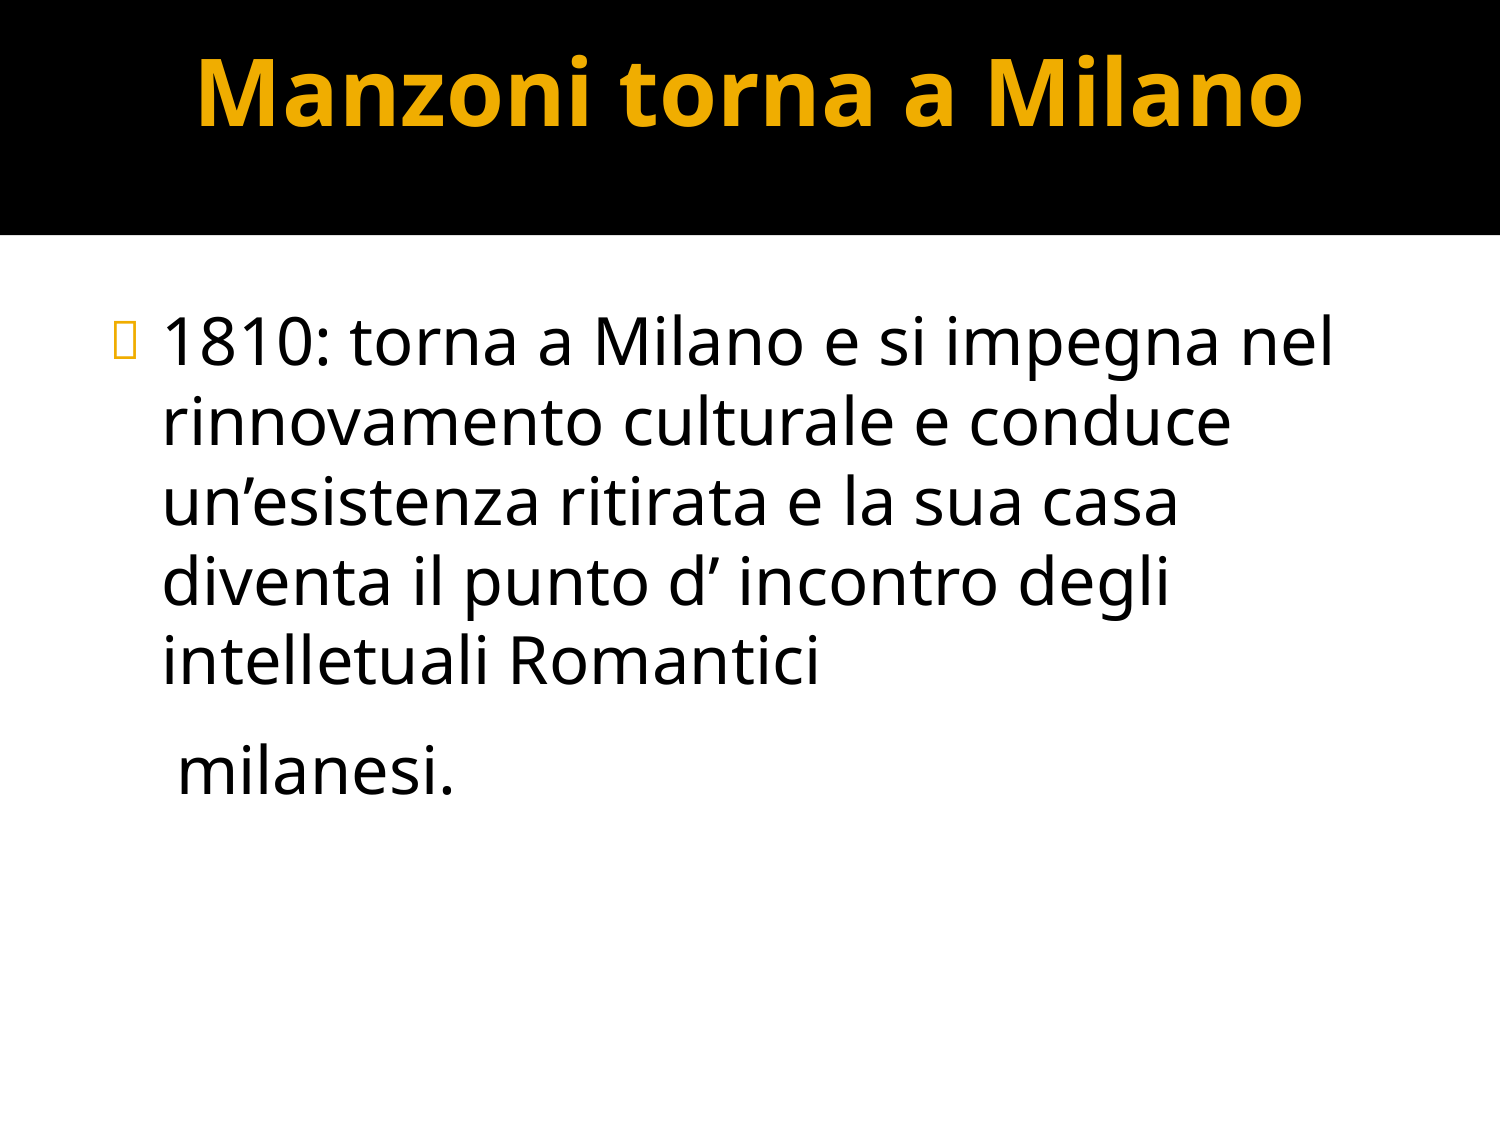

# Manzoni torna a Milano
1810: torna a Milano e si impegna nel rinnovamento culturale e conduce un’esistenza ritirata e la sua casa diventa il punto d’ incontro degli intelletuali Romantici
 milanesi.